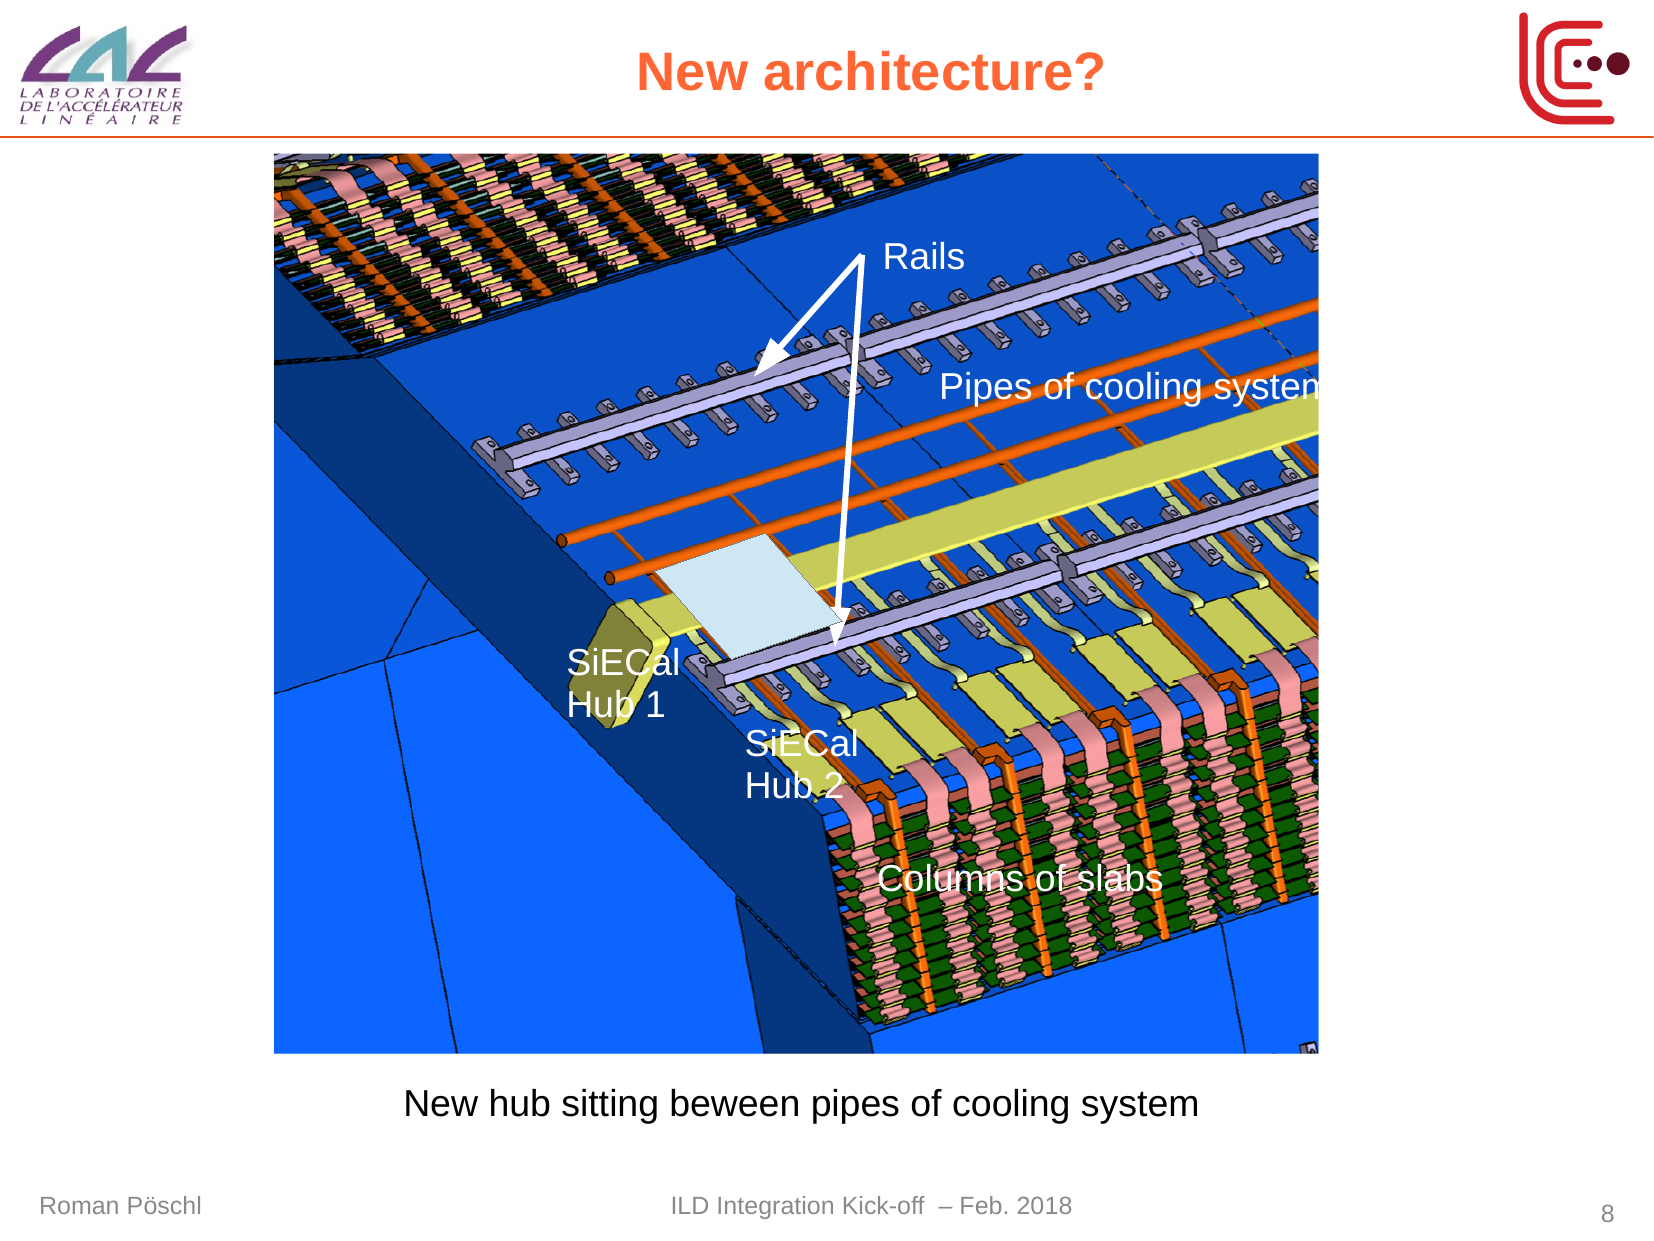

# New architecture?
Rails
Pipes of cooling system
SiECal
Hub 1
SiECal
Hub 2
Columns of slabs
New hub sitting beween pipes of cooling system